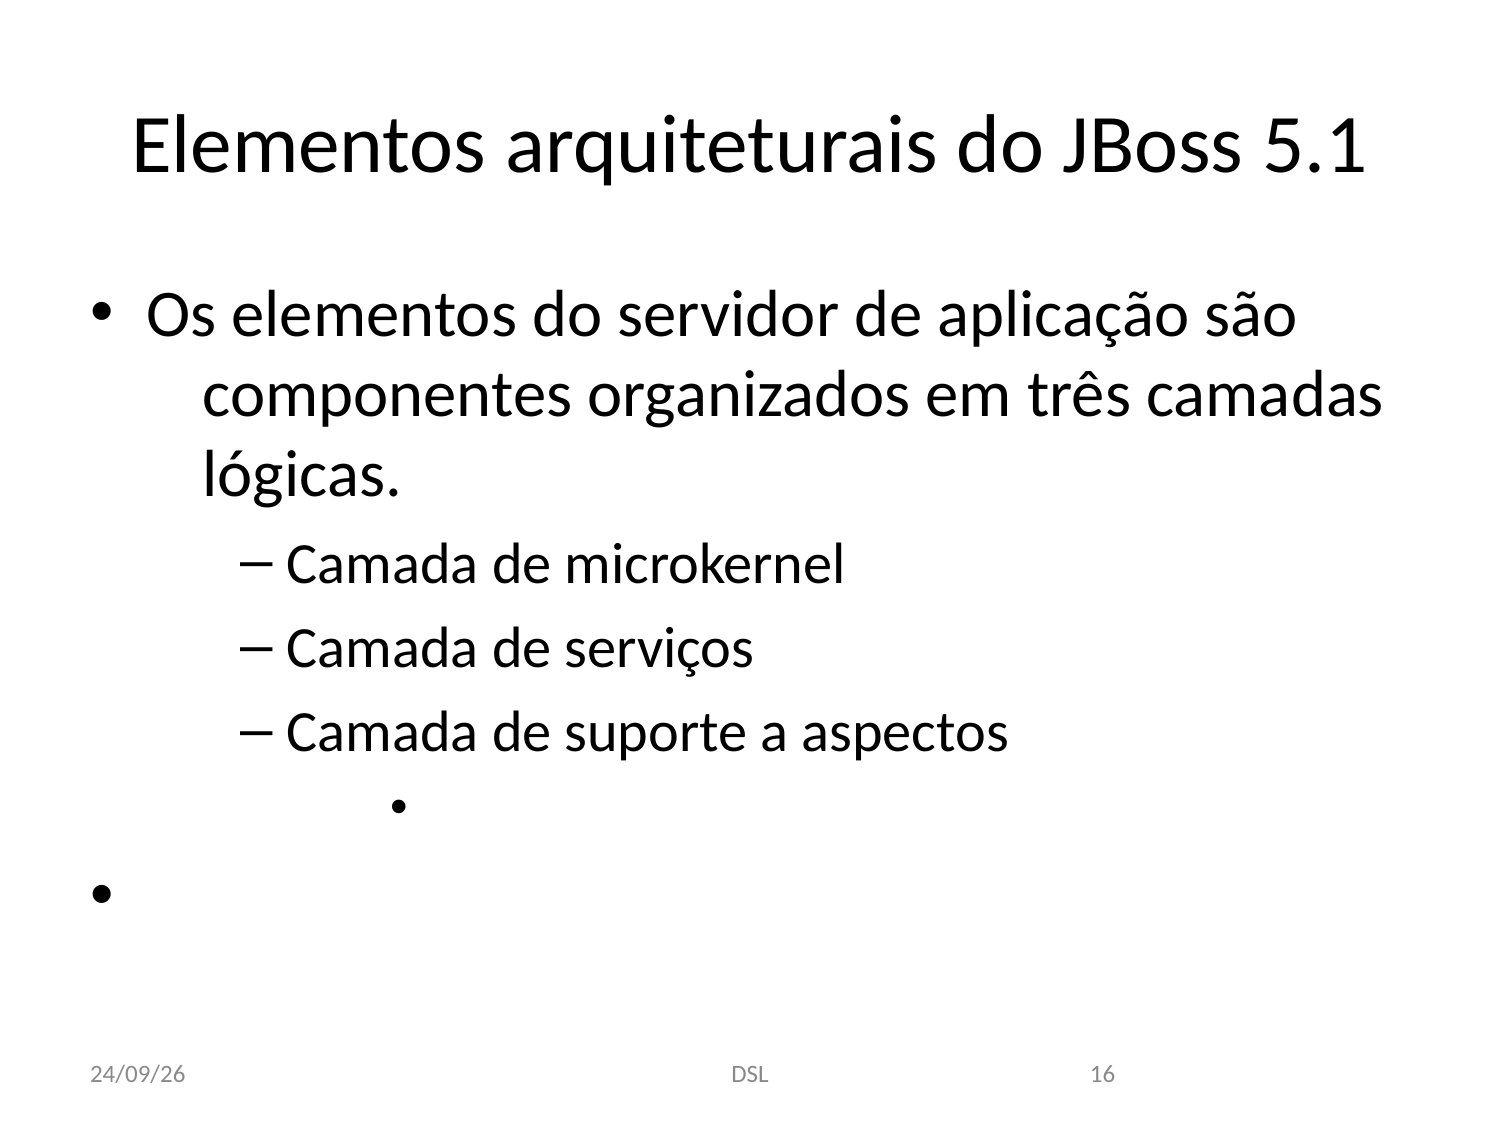

# Elementos arquiteturais do JBoss 5.1
Os elementos do servidor de aplicação são componentes organizados em três camadas lógicas.
Camada de microkernel
Camada de serviços
Camada de suporte a aspectos
DSL